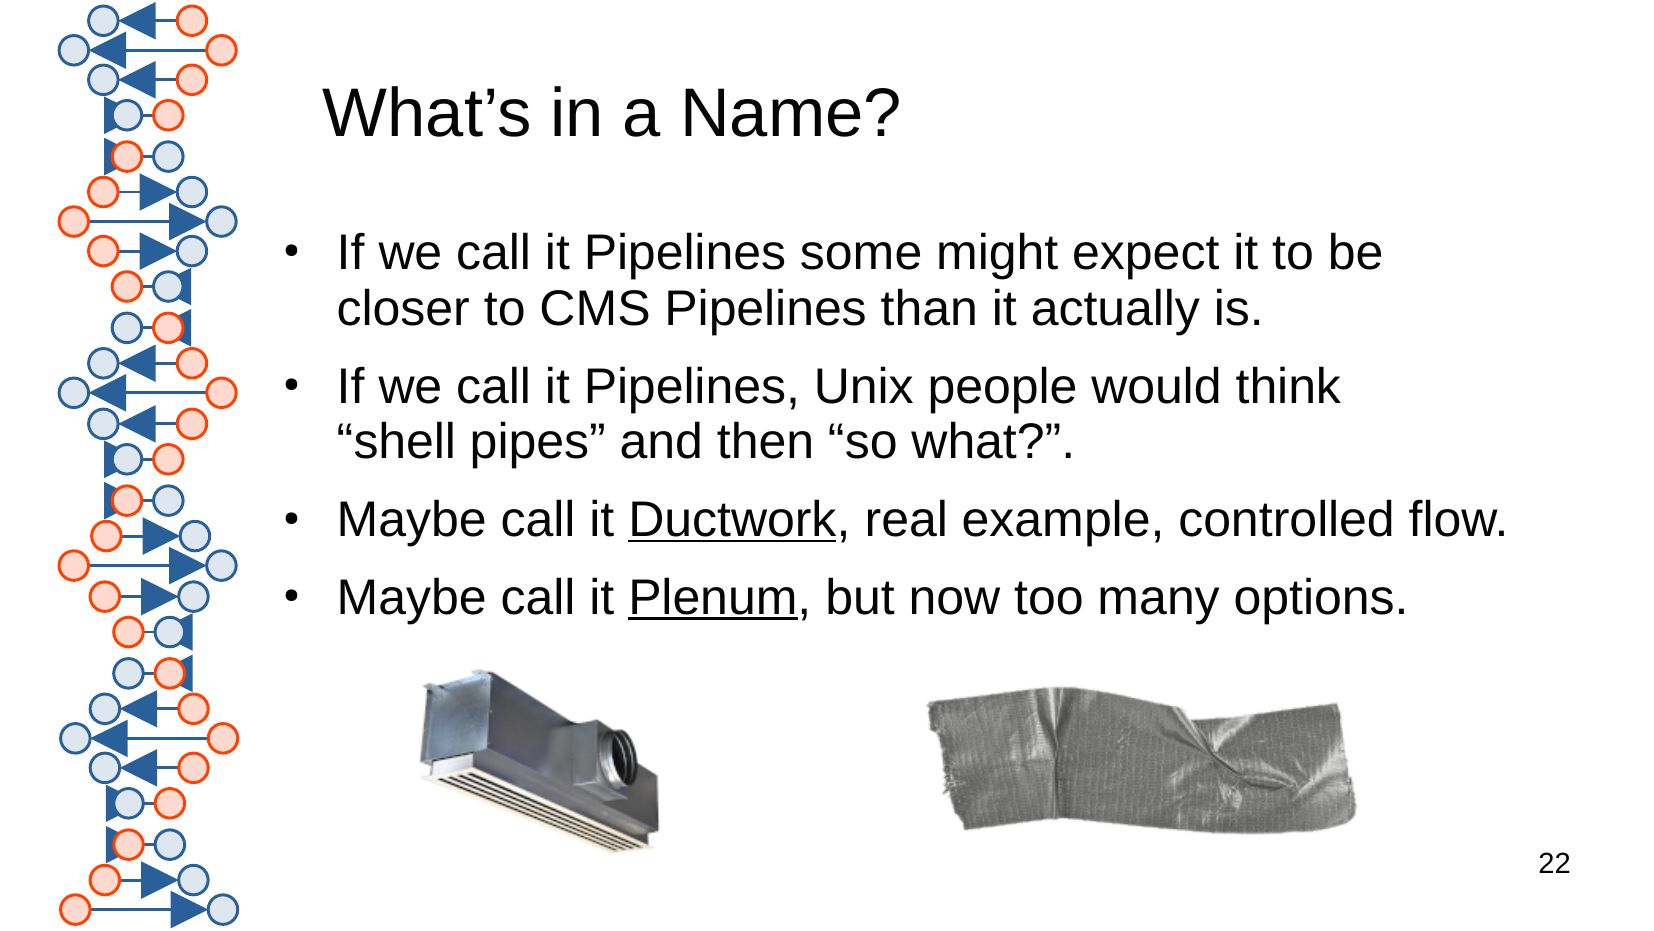

# What’s in a Name?
If we call it Pipelines some might expect it to be
closer to CMS Pipelines than it actually is.
If we call it Pipelines, Unix people would think
“shell pipes” and then “so what?”.
Maybe call it Ductwork, real example, controlled flow.
Maybe call it Plenum, but now too many options.
22